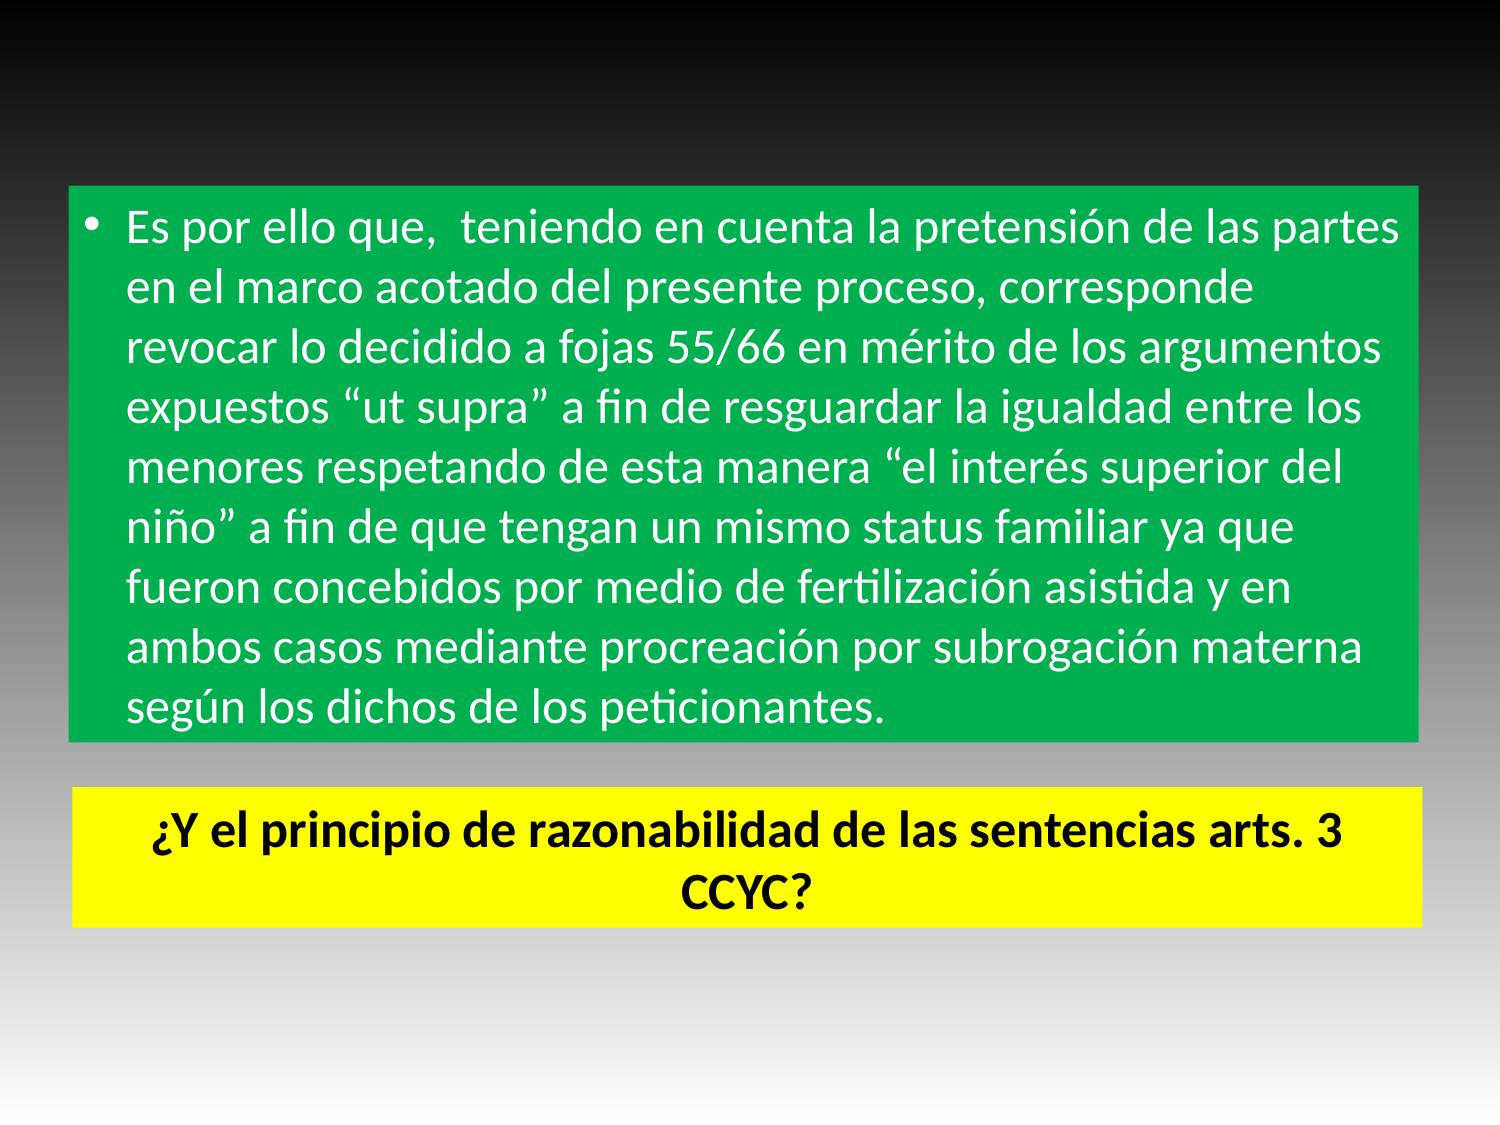

Es por ello que, teniendo en cuenta la pretensión de las partes en el marco acotado del presente proceso, corresponde revocar lo decidido a fojas 55/66 en mérito de los argumentos expuestos “ut supra” a fin de resguardar la igualdad entre los menores respetando de esta manera “el interés superior del niño” a fin de que tengan un mismo status familiar ya que fueron concebidos por medio de fertilización asistida y en ambos casos mediante procreación por subrogación materna según los dichos de los peticionantes.
# ¿Y el principio de razonabilidad de las sentencias arts. 3 CCYC?